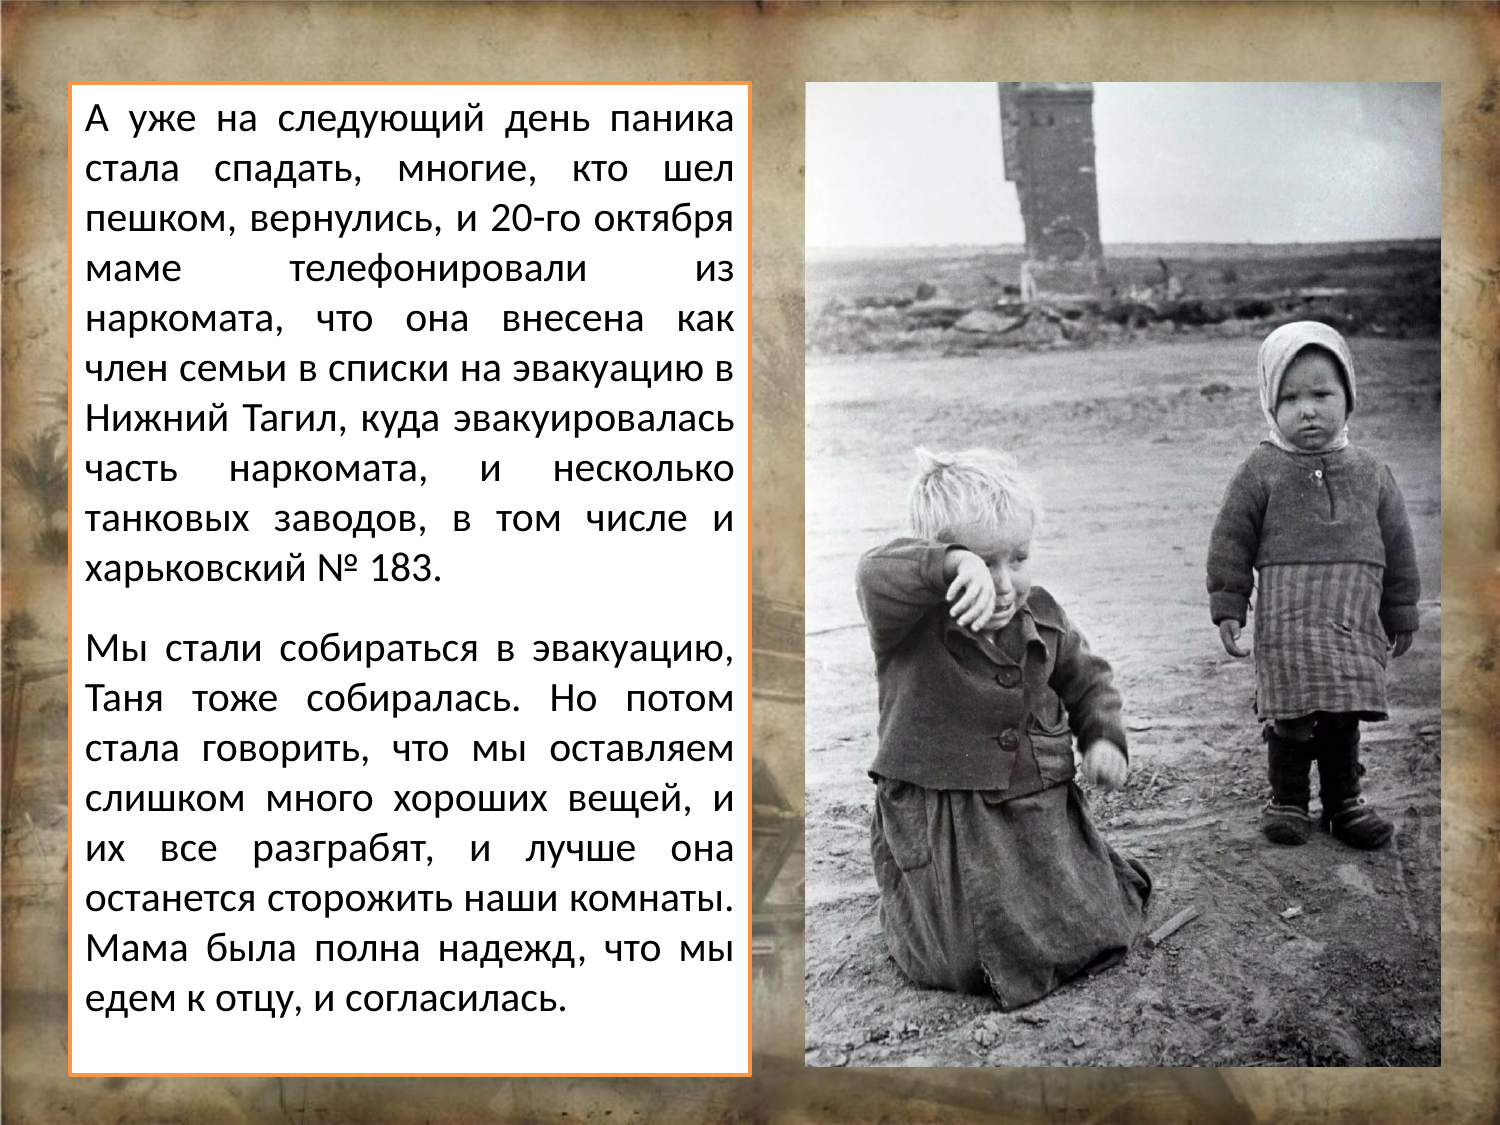

#
А уже на следующий день паника стала спадать, многие, кто шел пешком, вернулись, и 20-го октября маме телефонировали из наркомата, что она внесена как член семьи в списки на эвакуацию в Нижний Тагил, куда эвакуировалась часть наркомата, и несколько танковых заводов, в том числе и харьковский № 183.
Мы стали собираться в эвакуацию, Таня тоже собиралась. Но потом стала говорить, что мы оставляем слишком много хороших вещей, и их все разграбят, и лучше она останется сторожить наши комнаты. Мама была полна надежд, что мы едем к отцу, и согласилась.